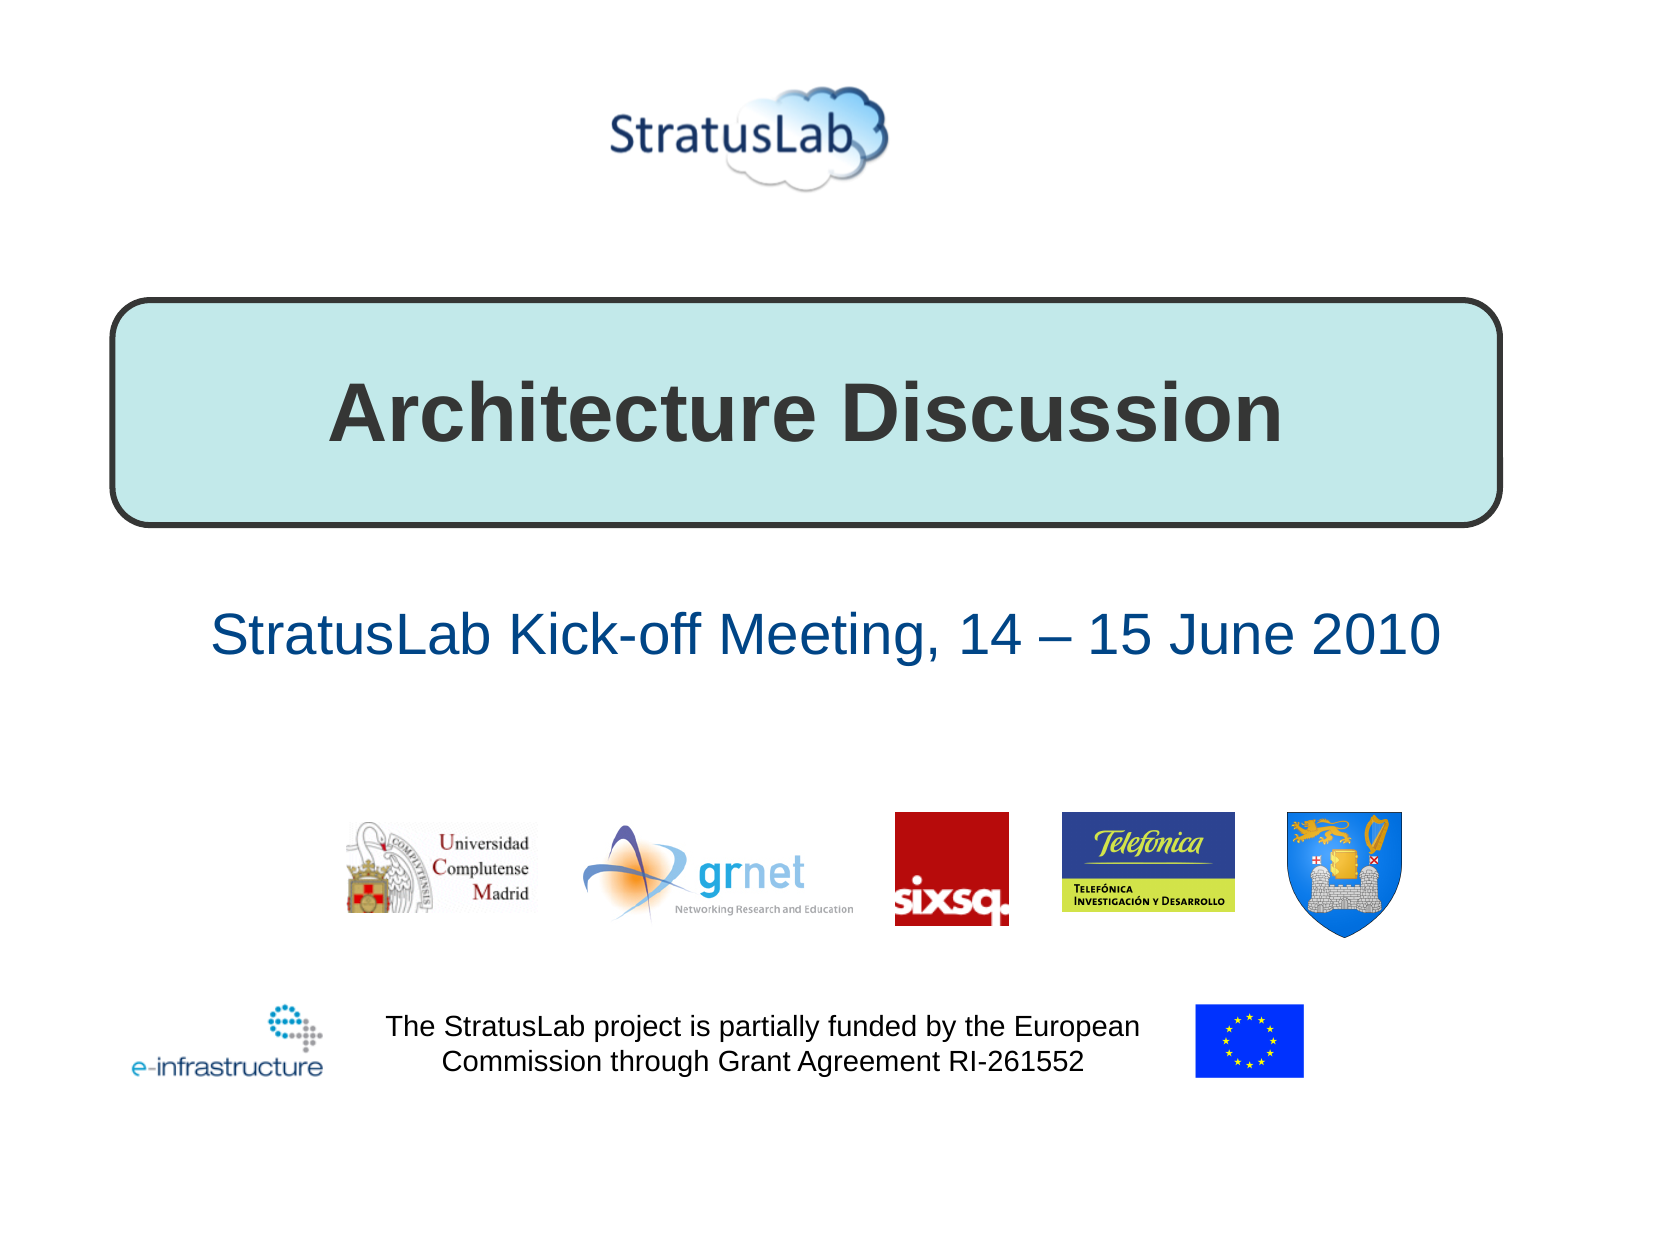

Architecture Discussion
StratusLab Kick-off Meeting, 14 – 15 June 2010
The StratusLab project is partially funded by the European
Commission through Grant Agreement RI-261552